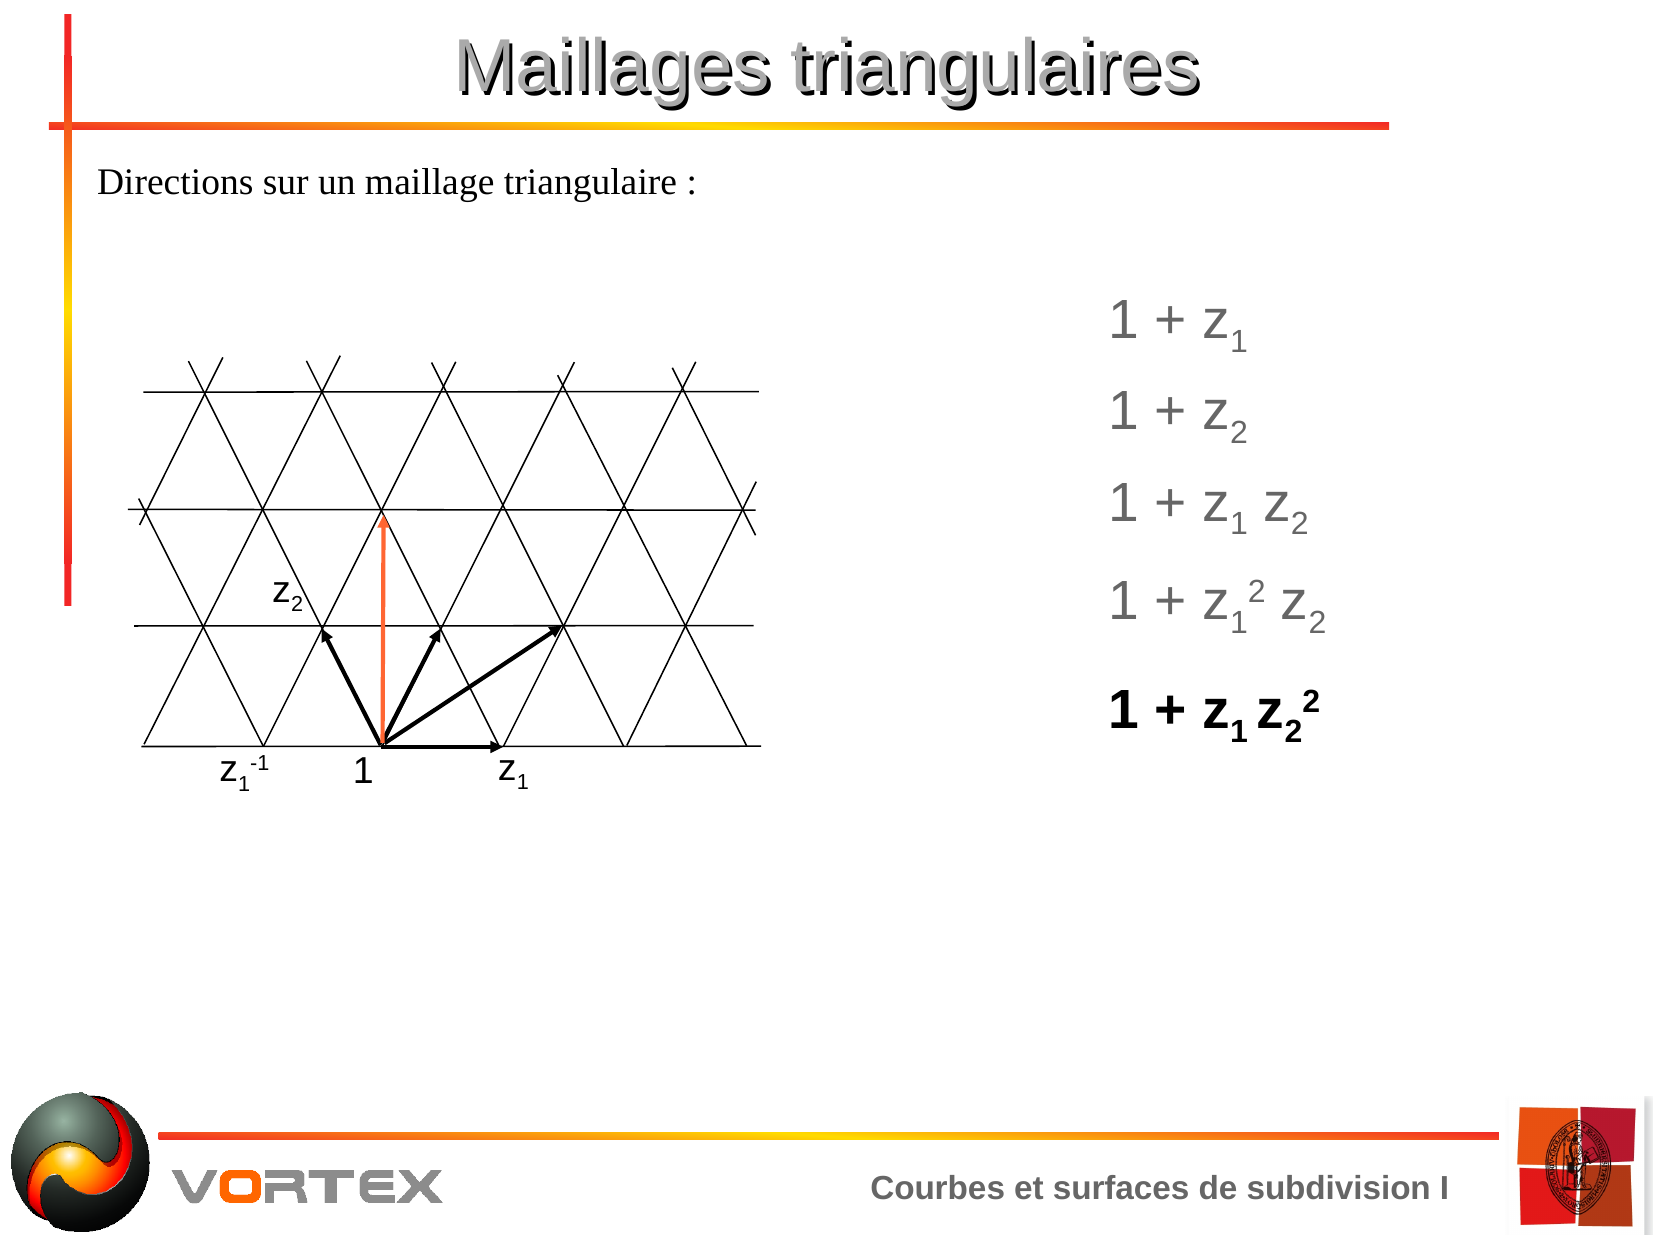

# Maillages triangulaires
Directions sur un maillage triangulaire :
1 + z1
1 + z2
1 + z1 z2
z2
1 + z12 z2
1 + z1 z22
z1
z1-1
1